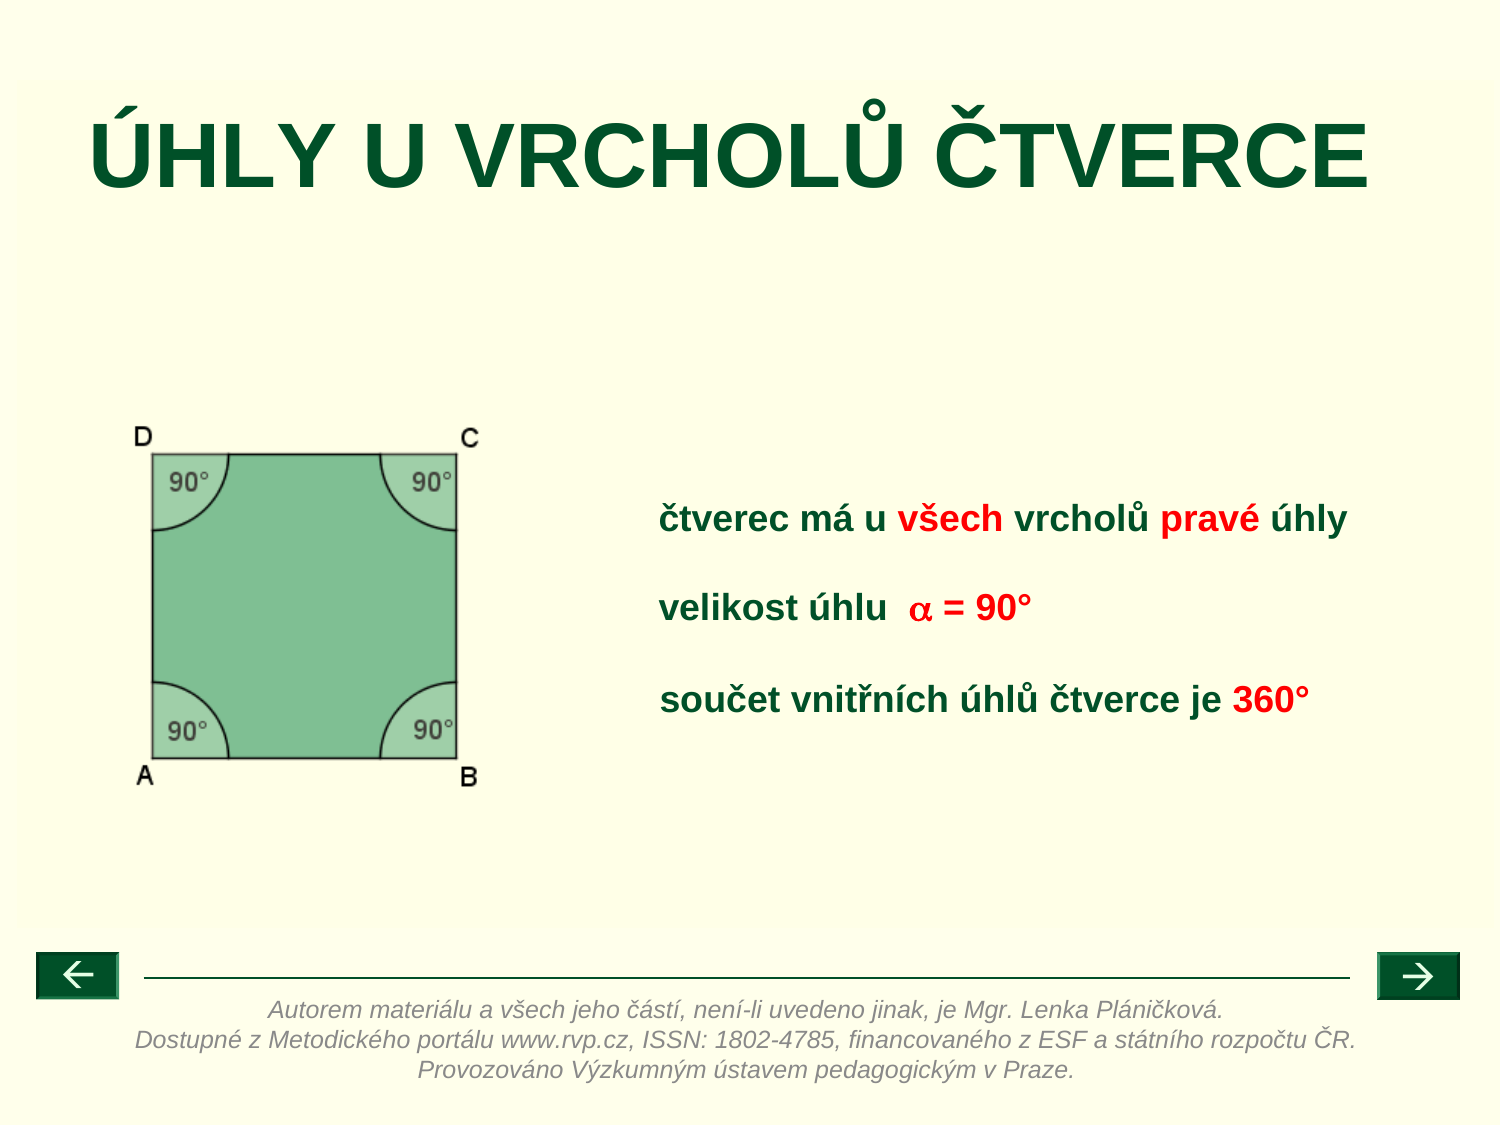

# ÚHLY U VRCHOLŮ ČTVERCE
čtverec má u všech vrcholů pravé úhly
velikost úhlu  = 90°
součet vnitřních úhlů čtverce je 360°


Autorem materiálu a všech jeho částí, není-li uvedeno jinak, je Mgr. Lenka Pláničková.
Dostupné z Metodického portálu www.rvp.cz, ISSN: 1802-4785, financovaného z ESF a státního rozpočtu ČR.
Provozováno Výzkumným ústavem pedagogickým v Praze.